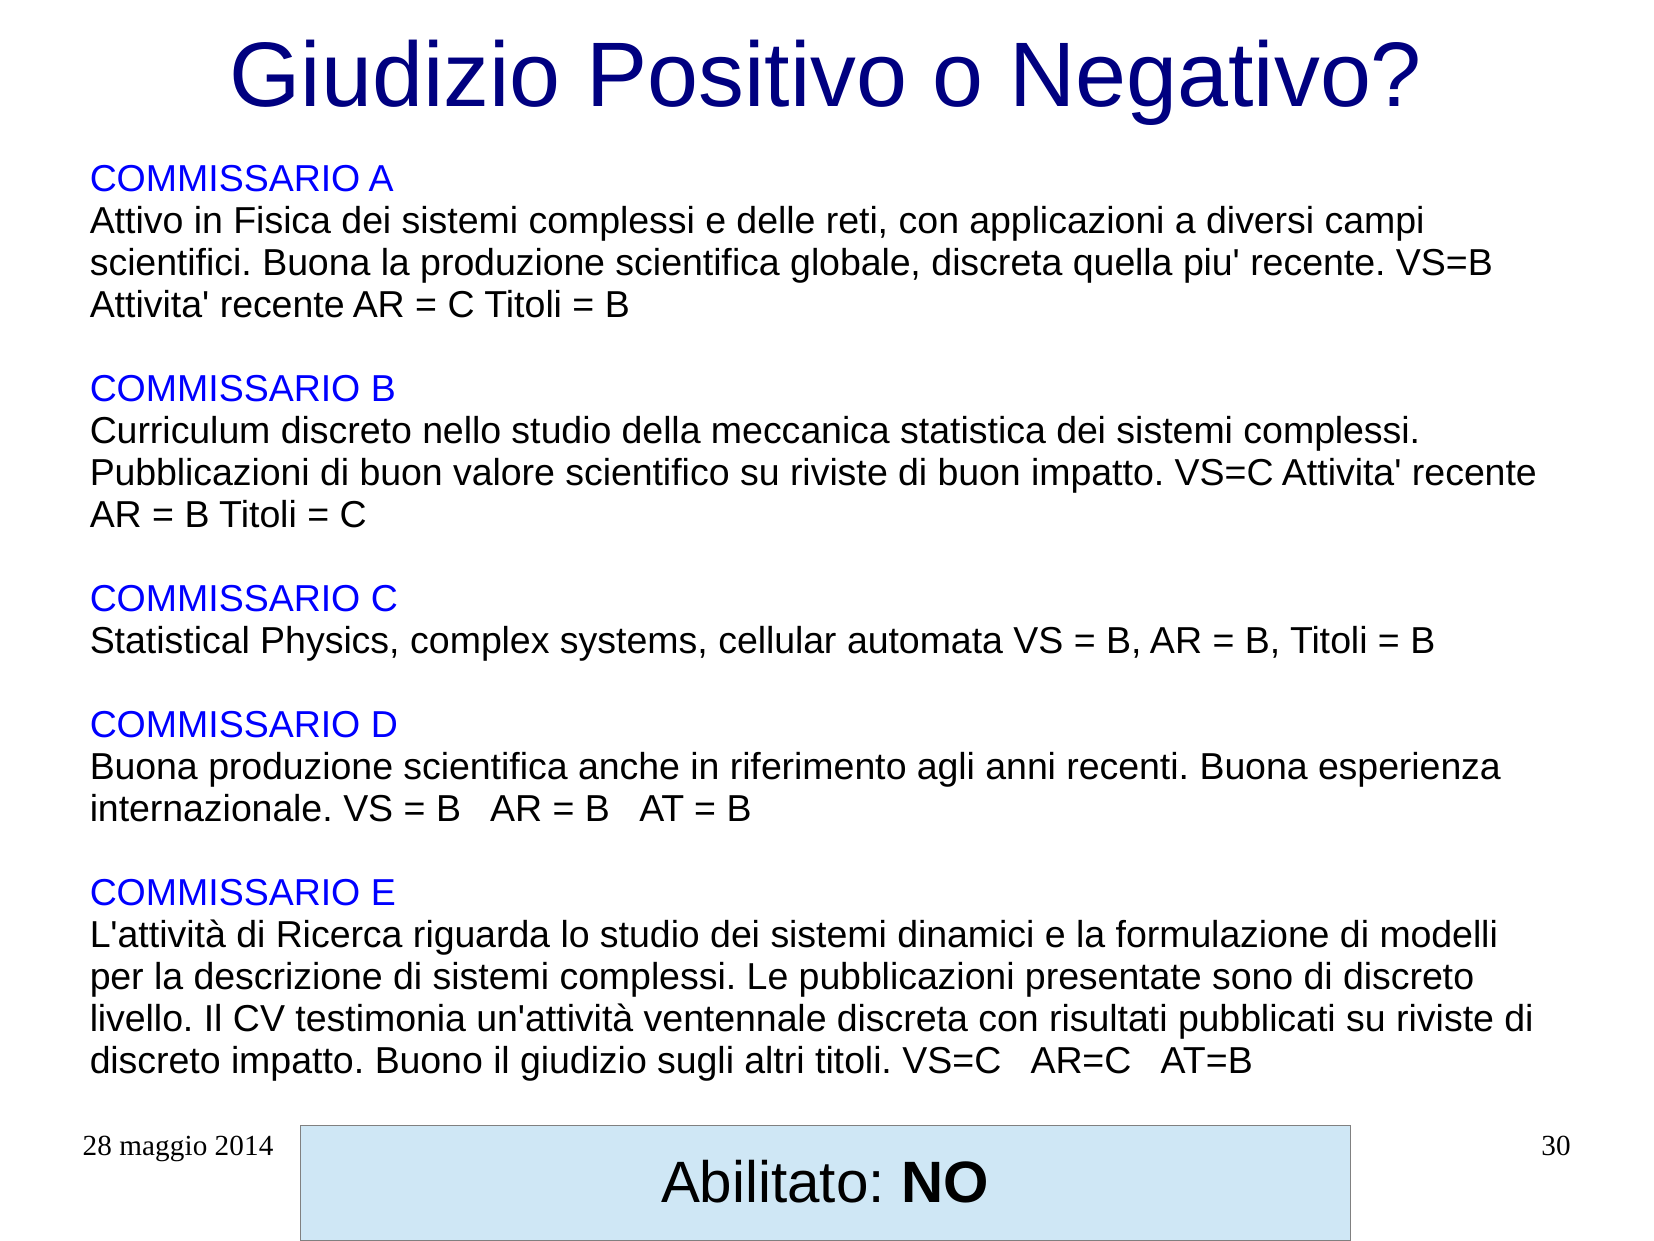

# Giudizio Positivo o Negativo?
COMMISSARIO A
Attivo in Fisica dei sistemi complessi e delle reti, con applicazioni a diversi campi scientifici. Buona la produzione scientifica globale, discreta quella piu' recente. VS=B Attivita' recente AR = C Titoli = B
COMMISSARIO B
Curriculum discreto nello studio della meccanica statistica dei sistemi complessi. Pubblicazioni di buon valore scientifico su riviste di buon impatto. VS=C Attivita' recente AR = B Titoli = C
COMMISSARIO C
Statistical Physics, complex systems, cellular automata VS = B, AR = B, Titoli = B
COMMISSARIO D
Buona produzione scientifica anche in riferimento agli anni recenti. Buona esperienza internazionale. VS = B AR = B AT = B
COMMISSARIO E
L'attività di Ricerca riguarda lo studio dei sistemi dinamici e la formulazione di modelli per la descrizione di sistemi complessi. Le pubblicazioni presentate sono di discreto livello. Il CV testimonia un'attività ventennale discreta con risultati pubblicati su riviste di discreto impatto. Buono il giudizio sugli altri titoli. VS=C AR=C AT=B
Abilitato: NO
28 maggio 2014
Moreno Marzolla
30